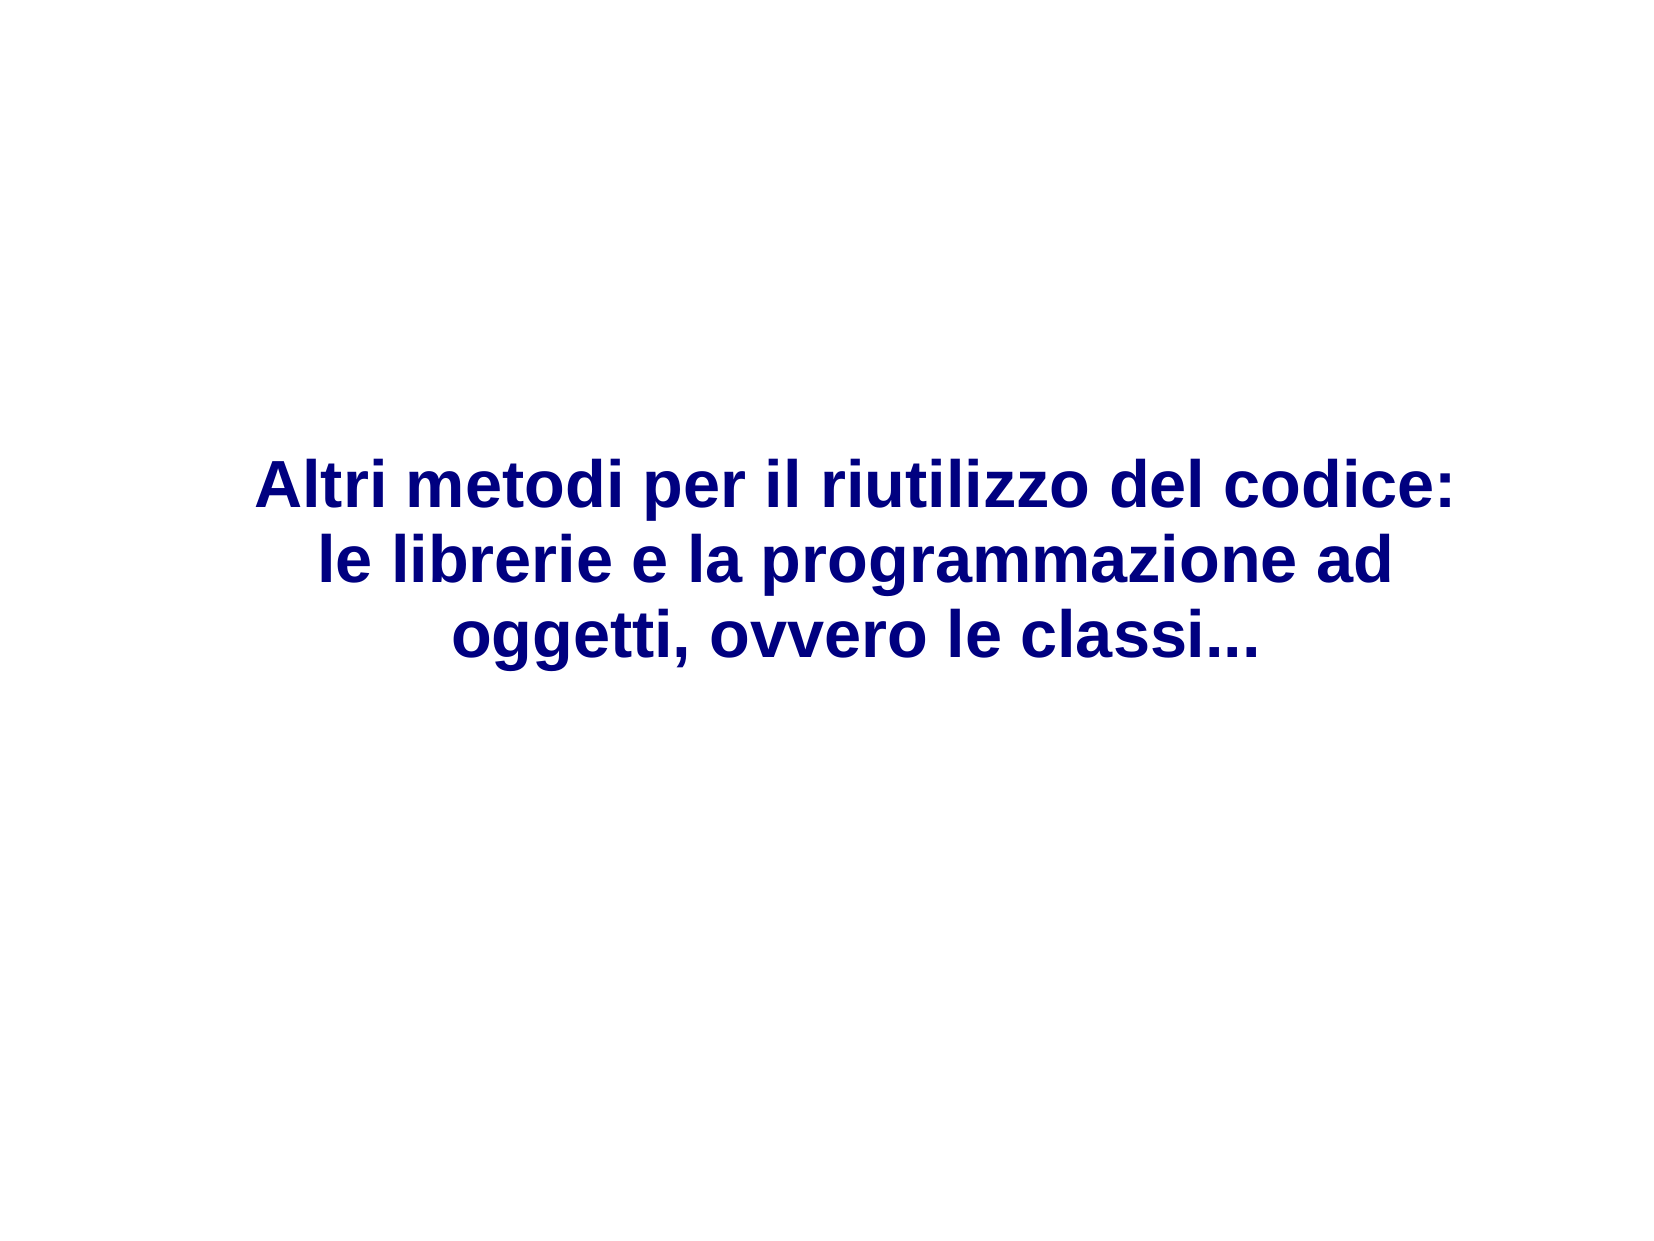

Altri metodi per il riutilizzo del codice: le librerie e la programmazione ad oggetti, ovvero le classi...